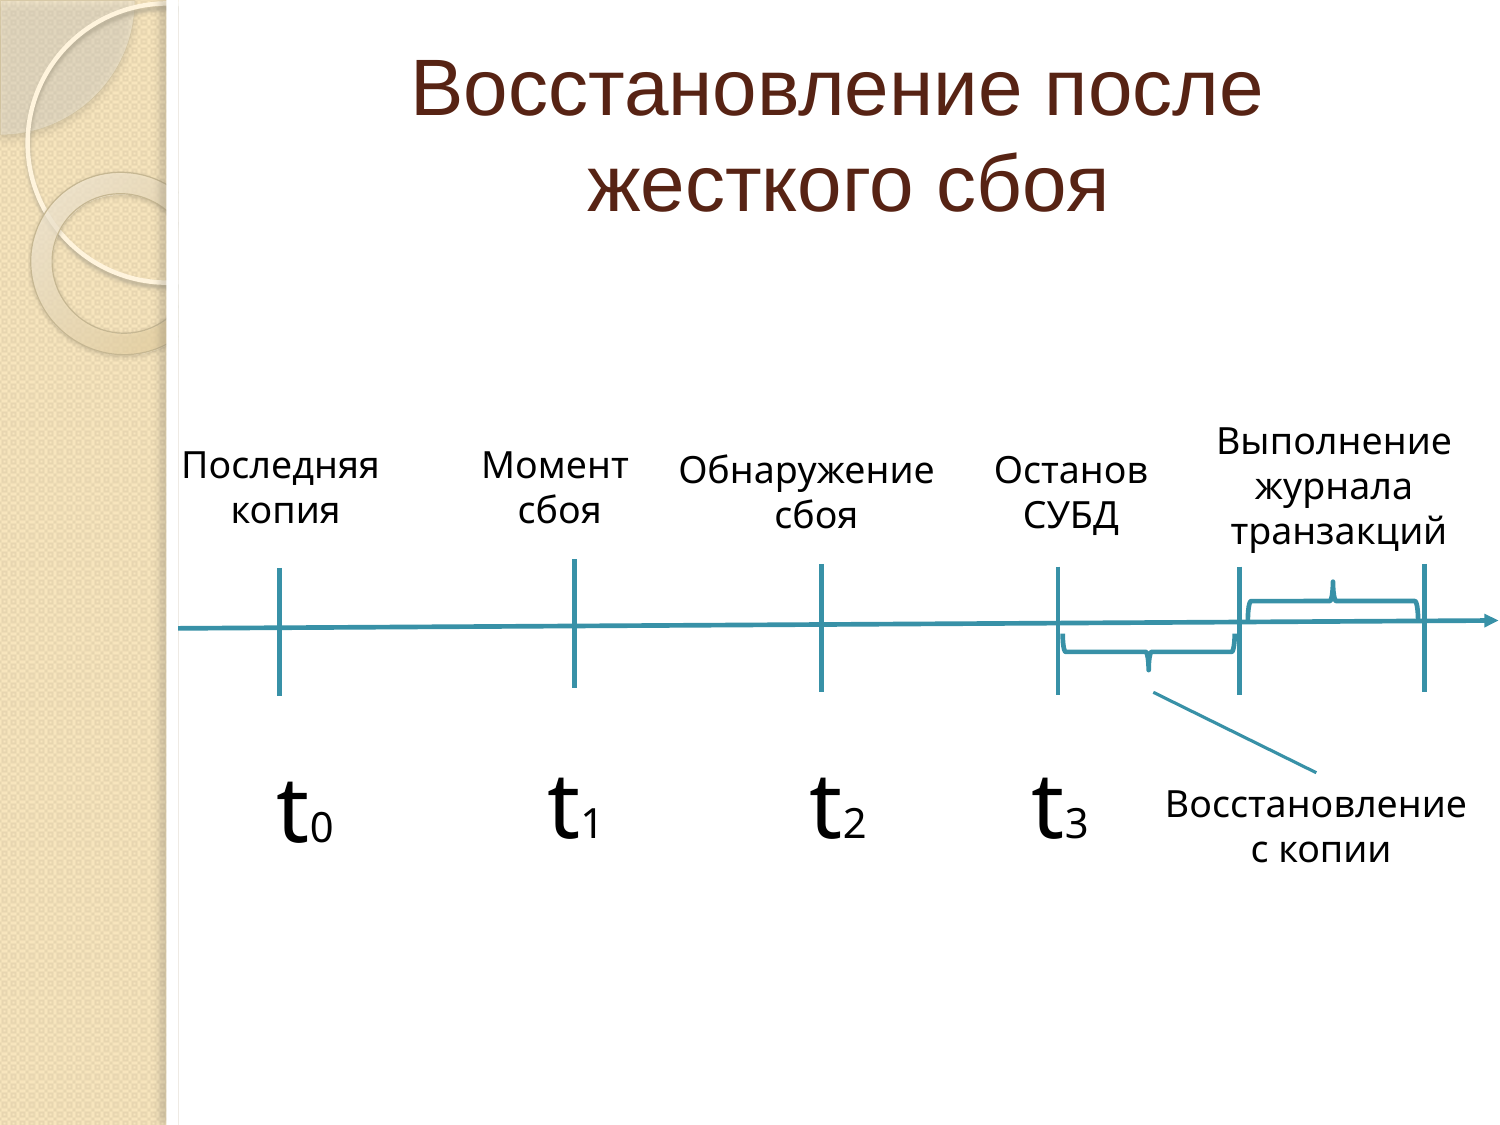

# Восстановление после жесткого сбоя
Выполнение
журнала
 транзакций
Последняя
 копия
Момент
 сбоя
Обнаружение
 сбоя
Останов
СУБД
t1
t2
t3
t0
Восстановление
 с копии